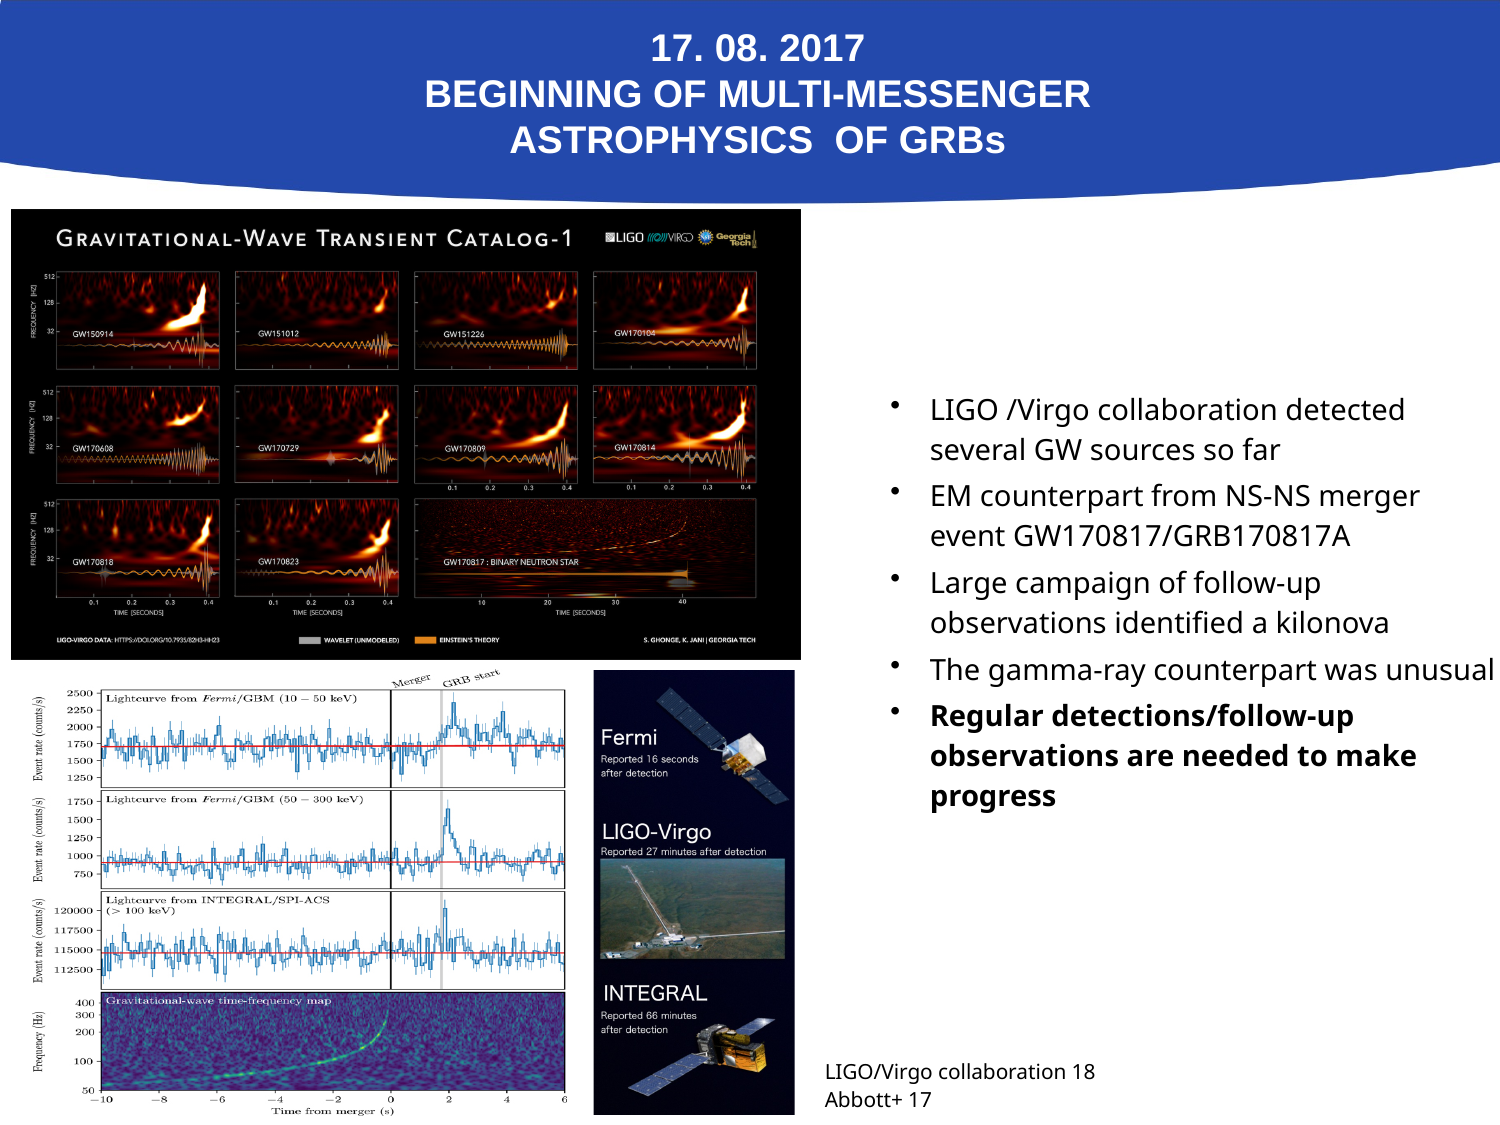

# 17. 08. 2017 beginning of multi-messenger astrophysics OF GRBs
LIGO /Virgo collaboration detected several GW sources so far
EM counterpart from NS-NS merger event GW170817/GRB170817A
Large campaign of follow-up observations identified a kilonova
The gamma-ray counterpart was unusual
Regular detections/follow-up observations are needed to make progress
LIGO/Virgo collaboration 18
Abbott+ 17